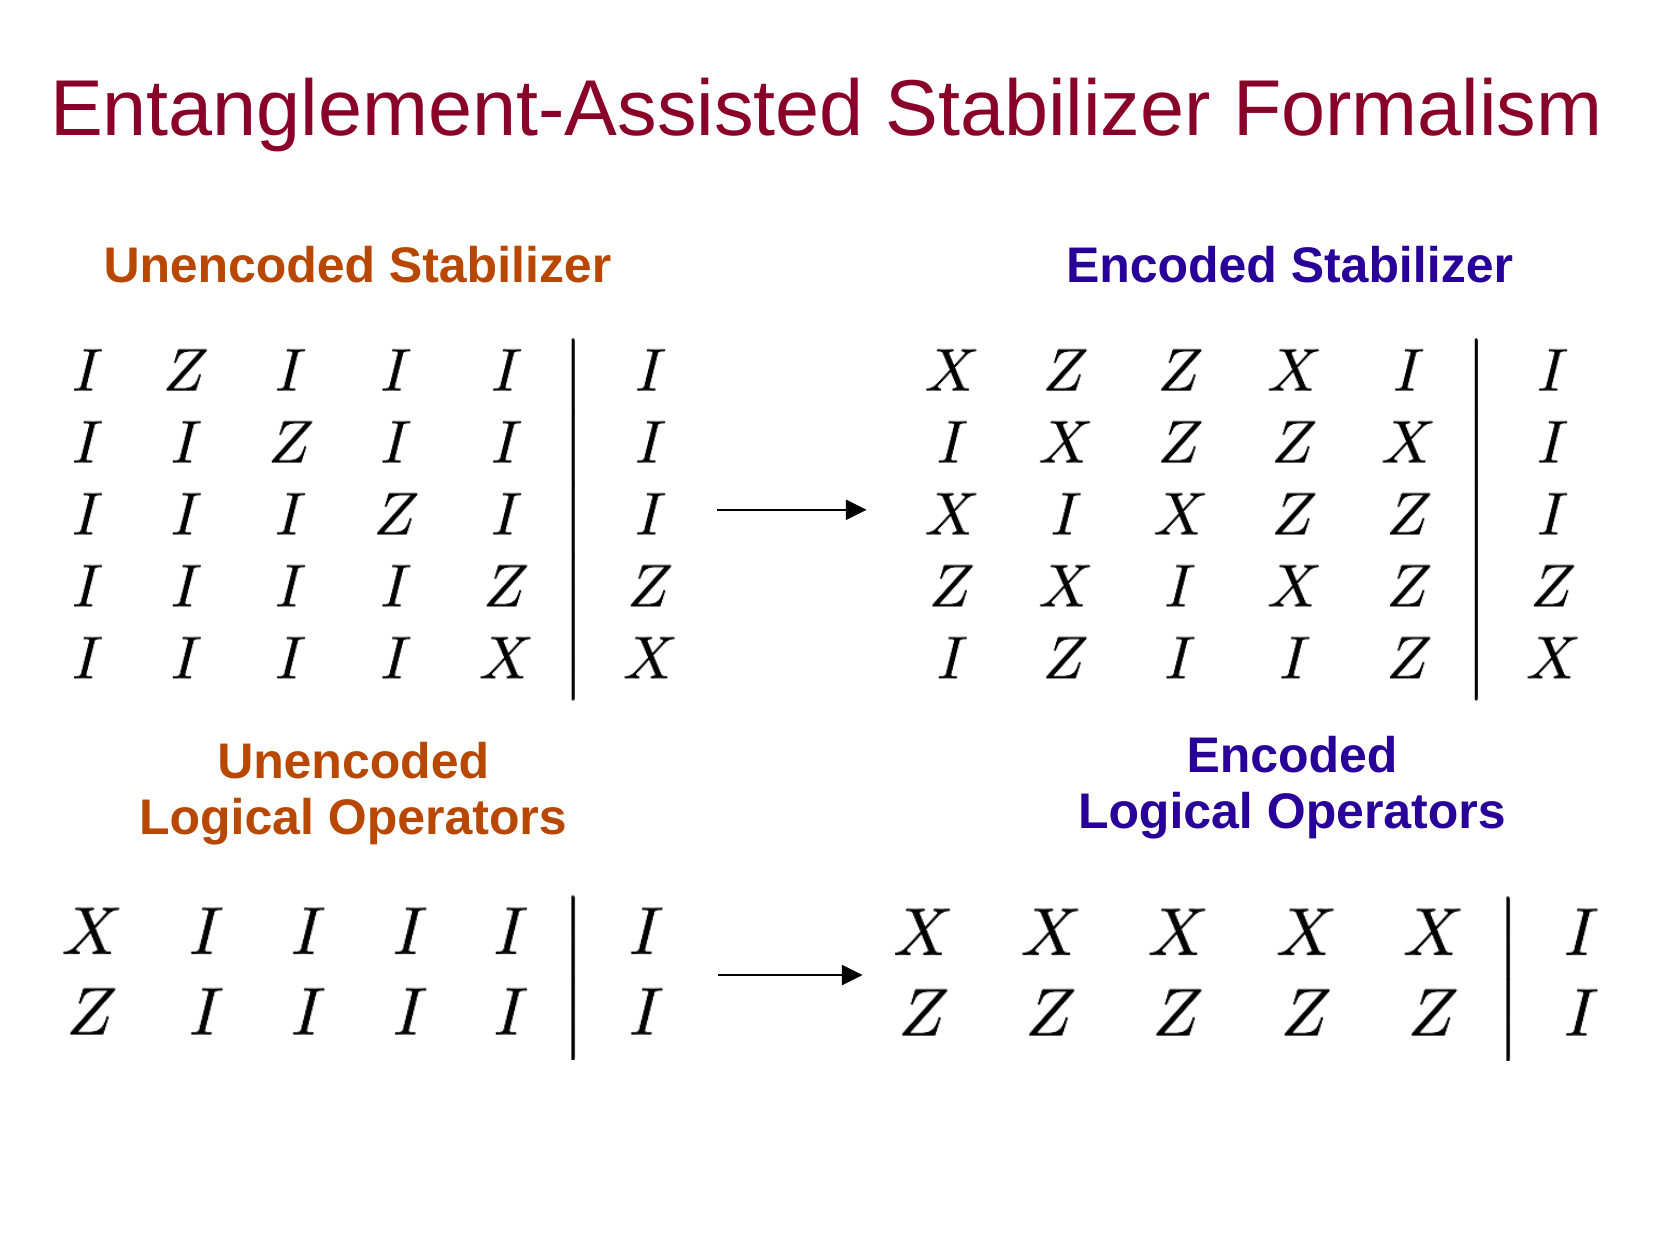

# Entanglement-Assisted Stabilizer Formalism
Unencoded Stabilizer
Encoded Stabilizer
Encoded
Logical Operators
Unencoded
Logical Operators